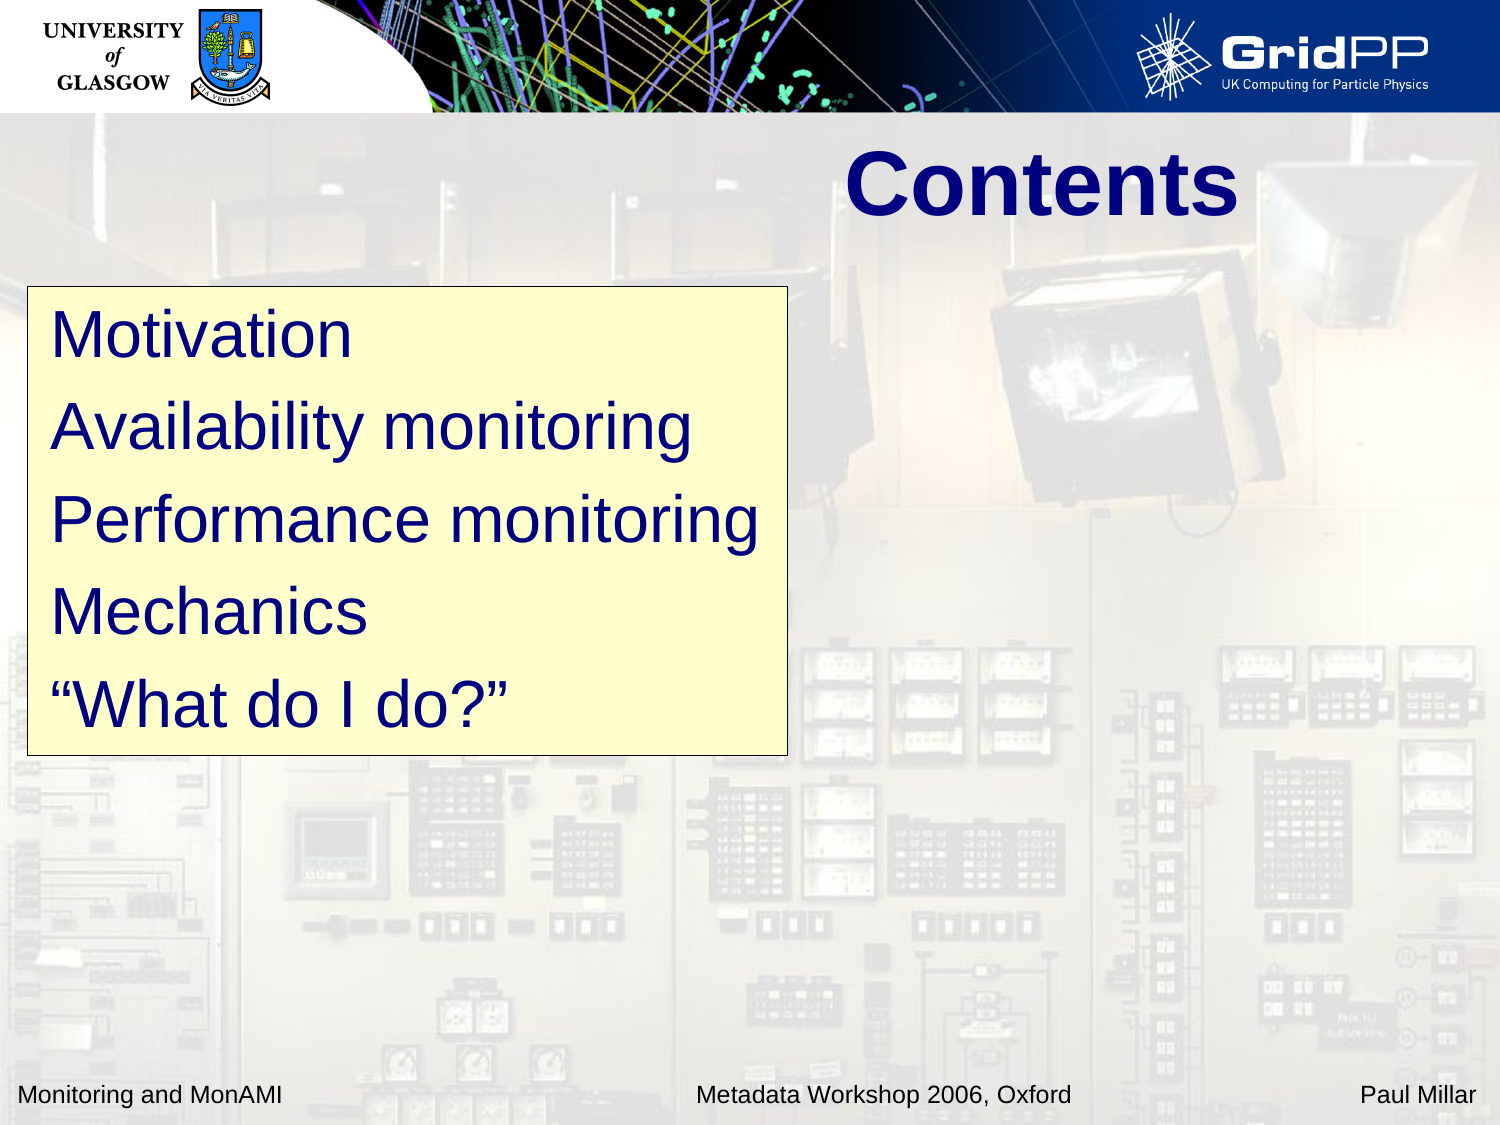

# Contents
Motivation
Availability monitoring
Performance monitoring
Mechanics
“What do I do?”